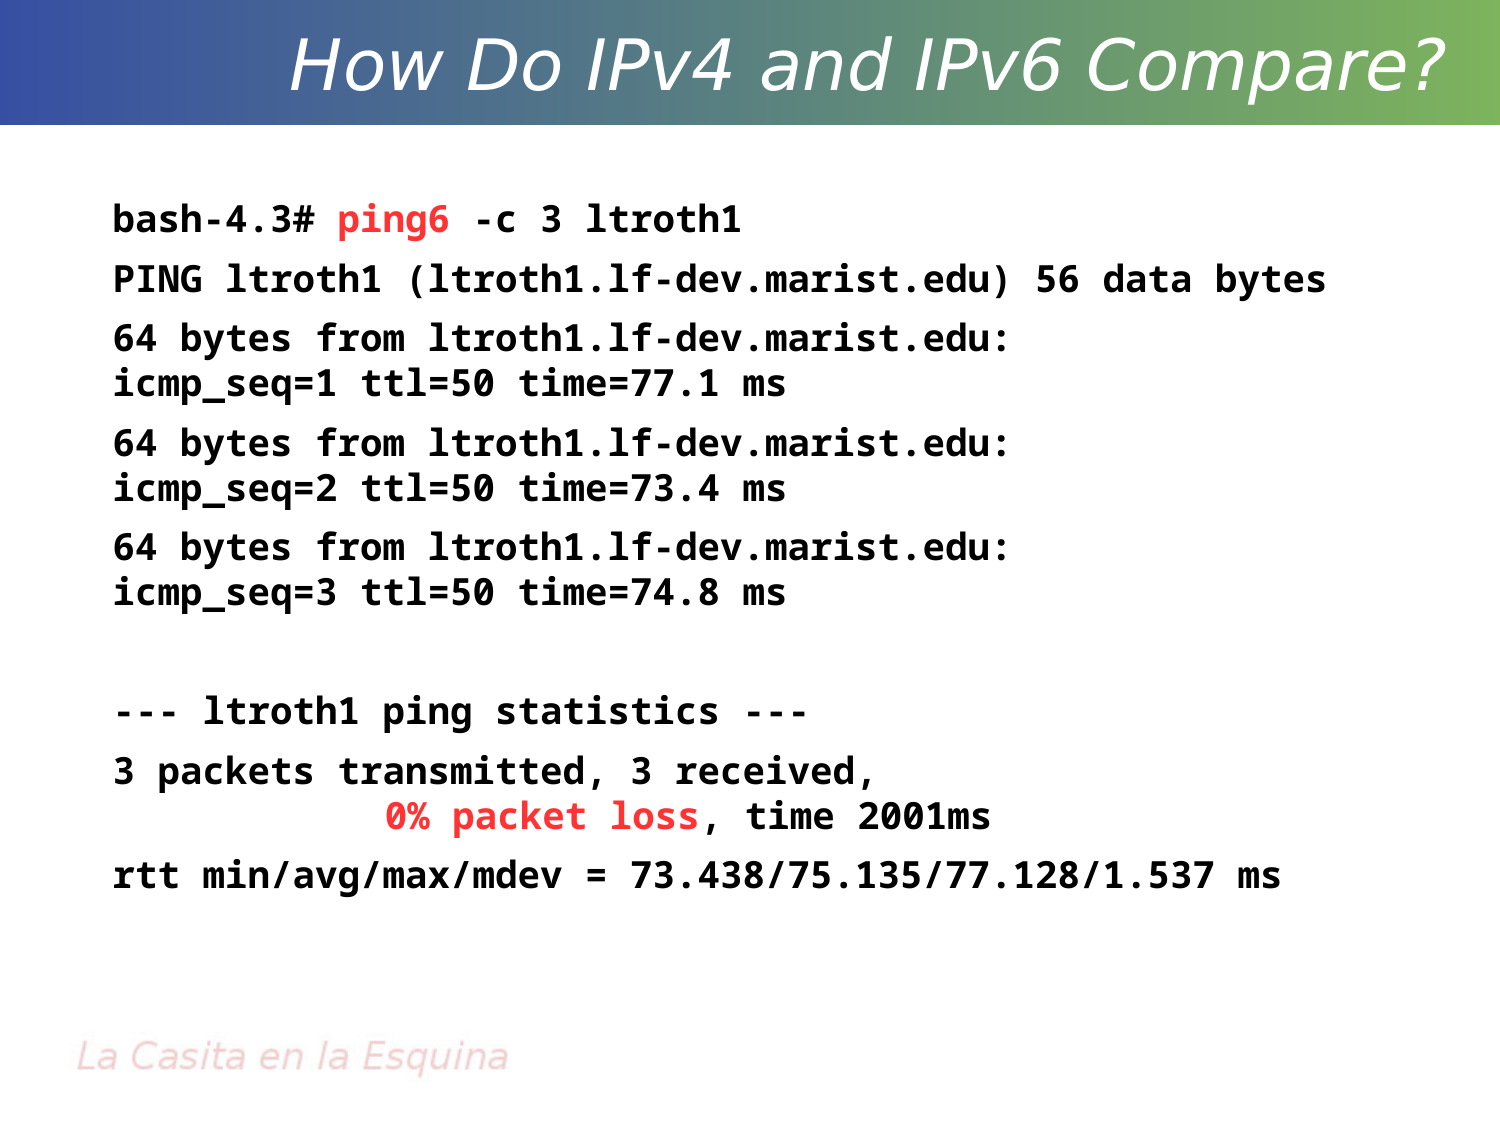

# How Do IPv4 and IPv6 Compare?
bash-4.3# ping6 -c 3 ltroth1
PING ltroth1 (ltroth1.lf-dev.marist.edu) 56 data bytes
64 bytes from ltroth1.lf-dev.marist.edu:
icmp_seq=1 ttl=50 time=77.1 ms
64 bytes from ltroth1.lf-dev.marist.edu:
icmp_seq=2 ttl=50 time=73.4 ms
64 bytes from ltroth1.lf-dev.marist.edu:
icmp_seq=3 ttl=50 time=74.8 ms
--- ltroth1 ping statistics ---
3 packets transmitted, 3 received,
		0% packet loss, time 2001ms
rtt min/avg/max/mdev = 73.438/75.135/77.128/1.537 ms